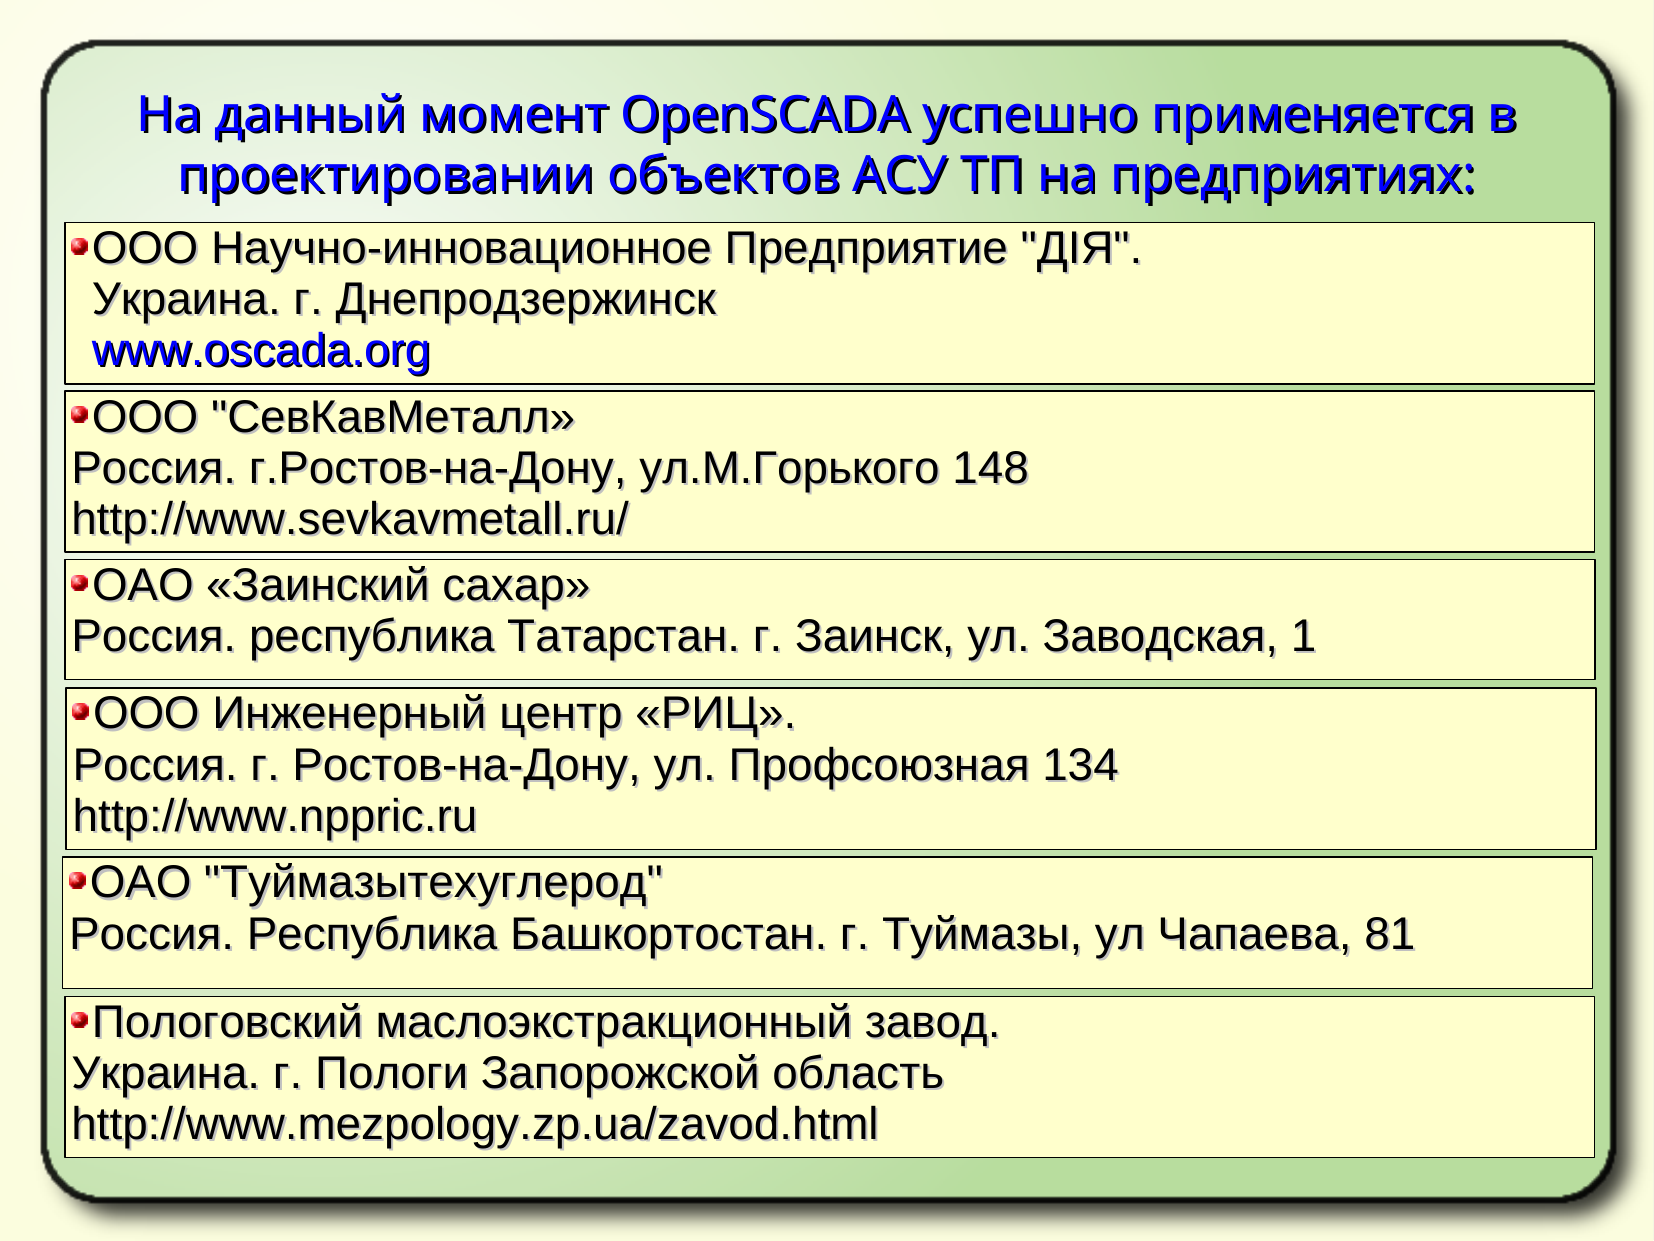

# На данный момент OpenSCADA успешно применяется в проектировании объектов АСУ ТП на предприятиях:
ООО Научно-инновационное Предприятие "ДIЯ".
Украина. г. Днепродзержинск
www.oscada.org
ООО "СевКавМеталл»
Россия. г.Ростов-на-Дону, ул.М.Горького 148
http://www.sevkavmetall.ru/
ОАО «Заинский сахар»
Россия. республика Татарстан. г. Заинск, ул. Заводская, 1
ООО Инженерный центр «РИЦ».
Россия. г. Ростов-на-Дону, ул. Профсоюзная 134
http://www.nppric.ru
ОАО "Туймазытехуглерод"
Россия. Республика Башкортостан. г. Туймазы, ул Чапаева, 81
Пологовский маслоэкстракционный завод.
Украина. г. Пологи Запорожской область
http://www.mezpology.zp.ua/zavod.html